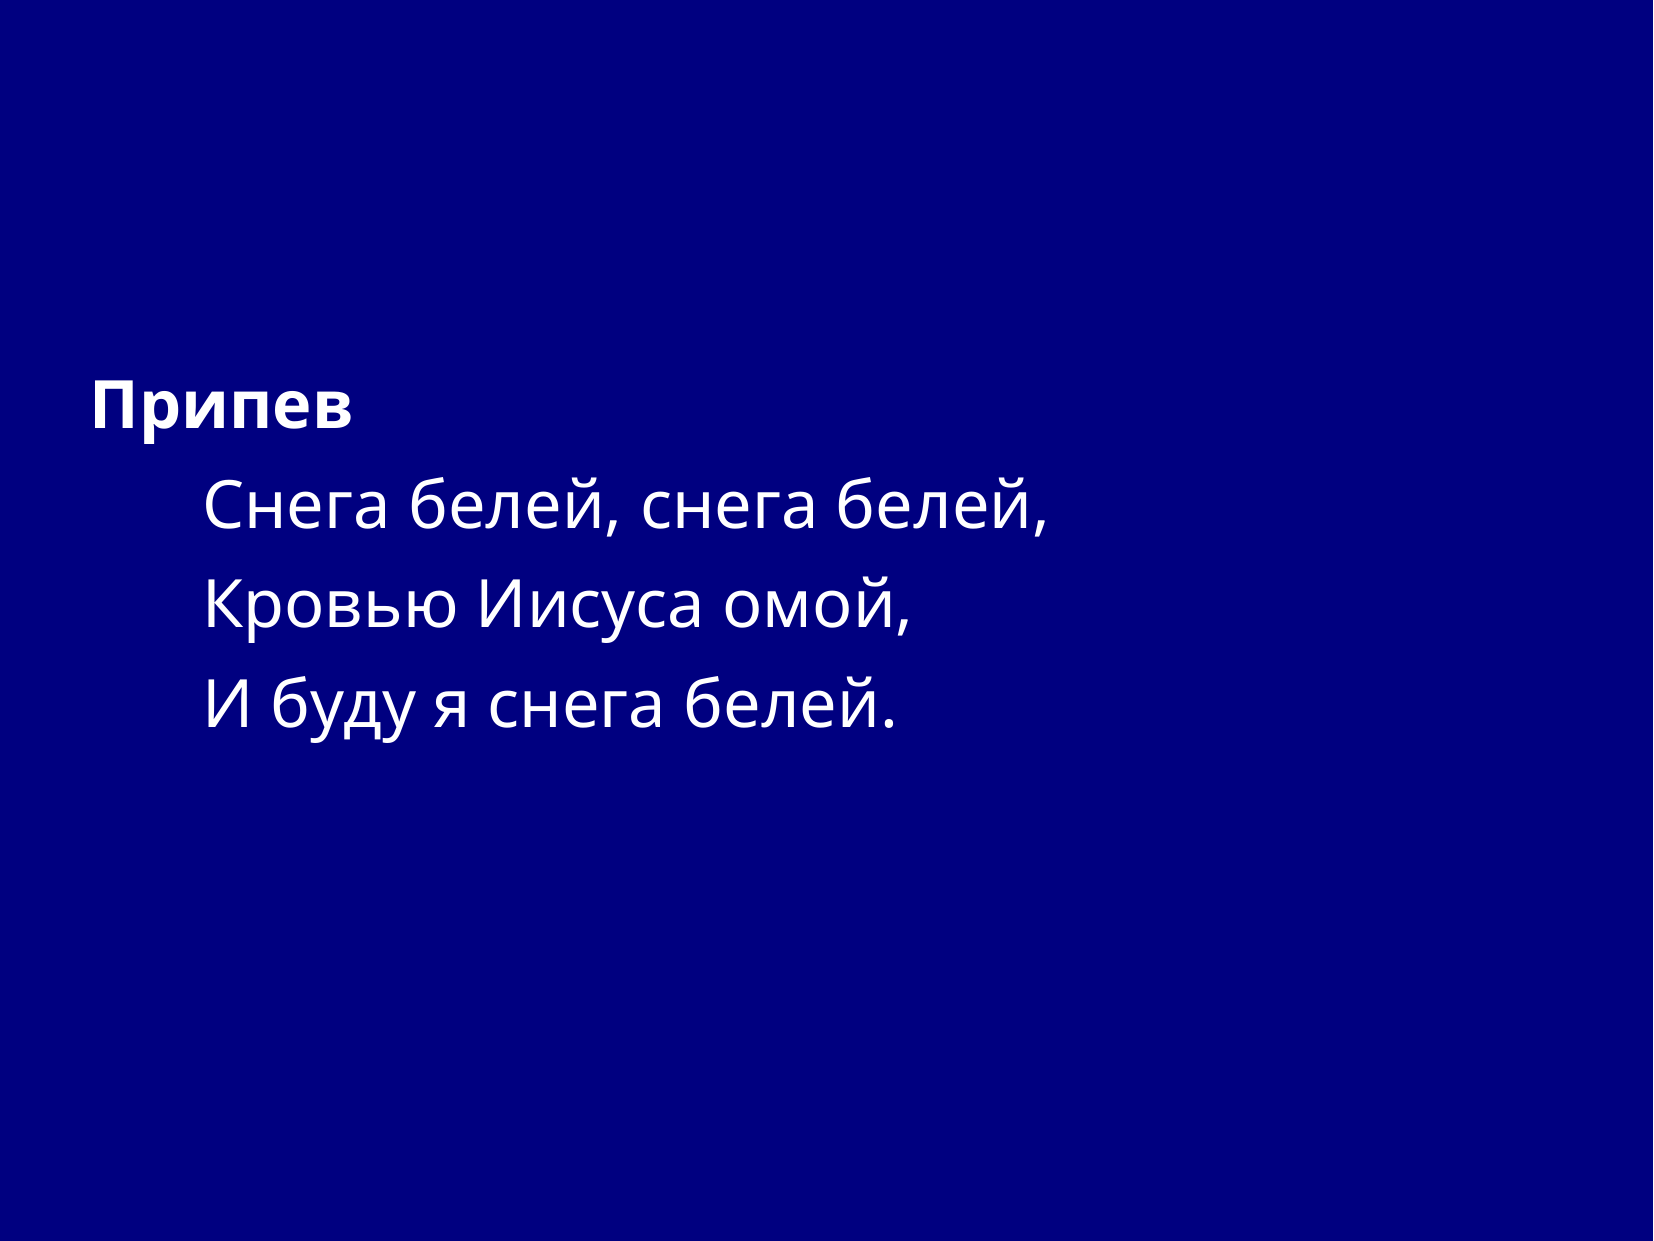

Припев
	Снега белей, снега белей,
	Кровью Иисуса омой,
	И буду я снега белей.